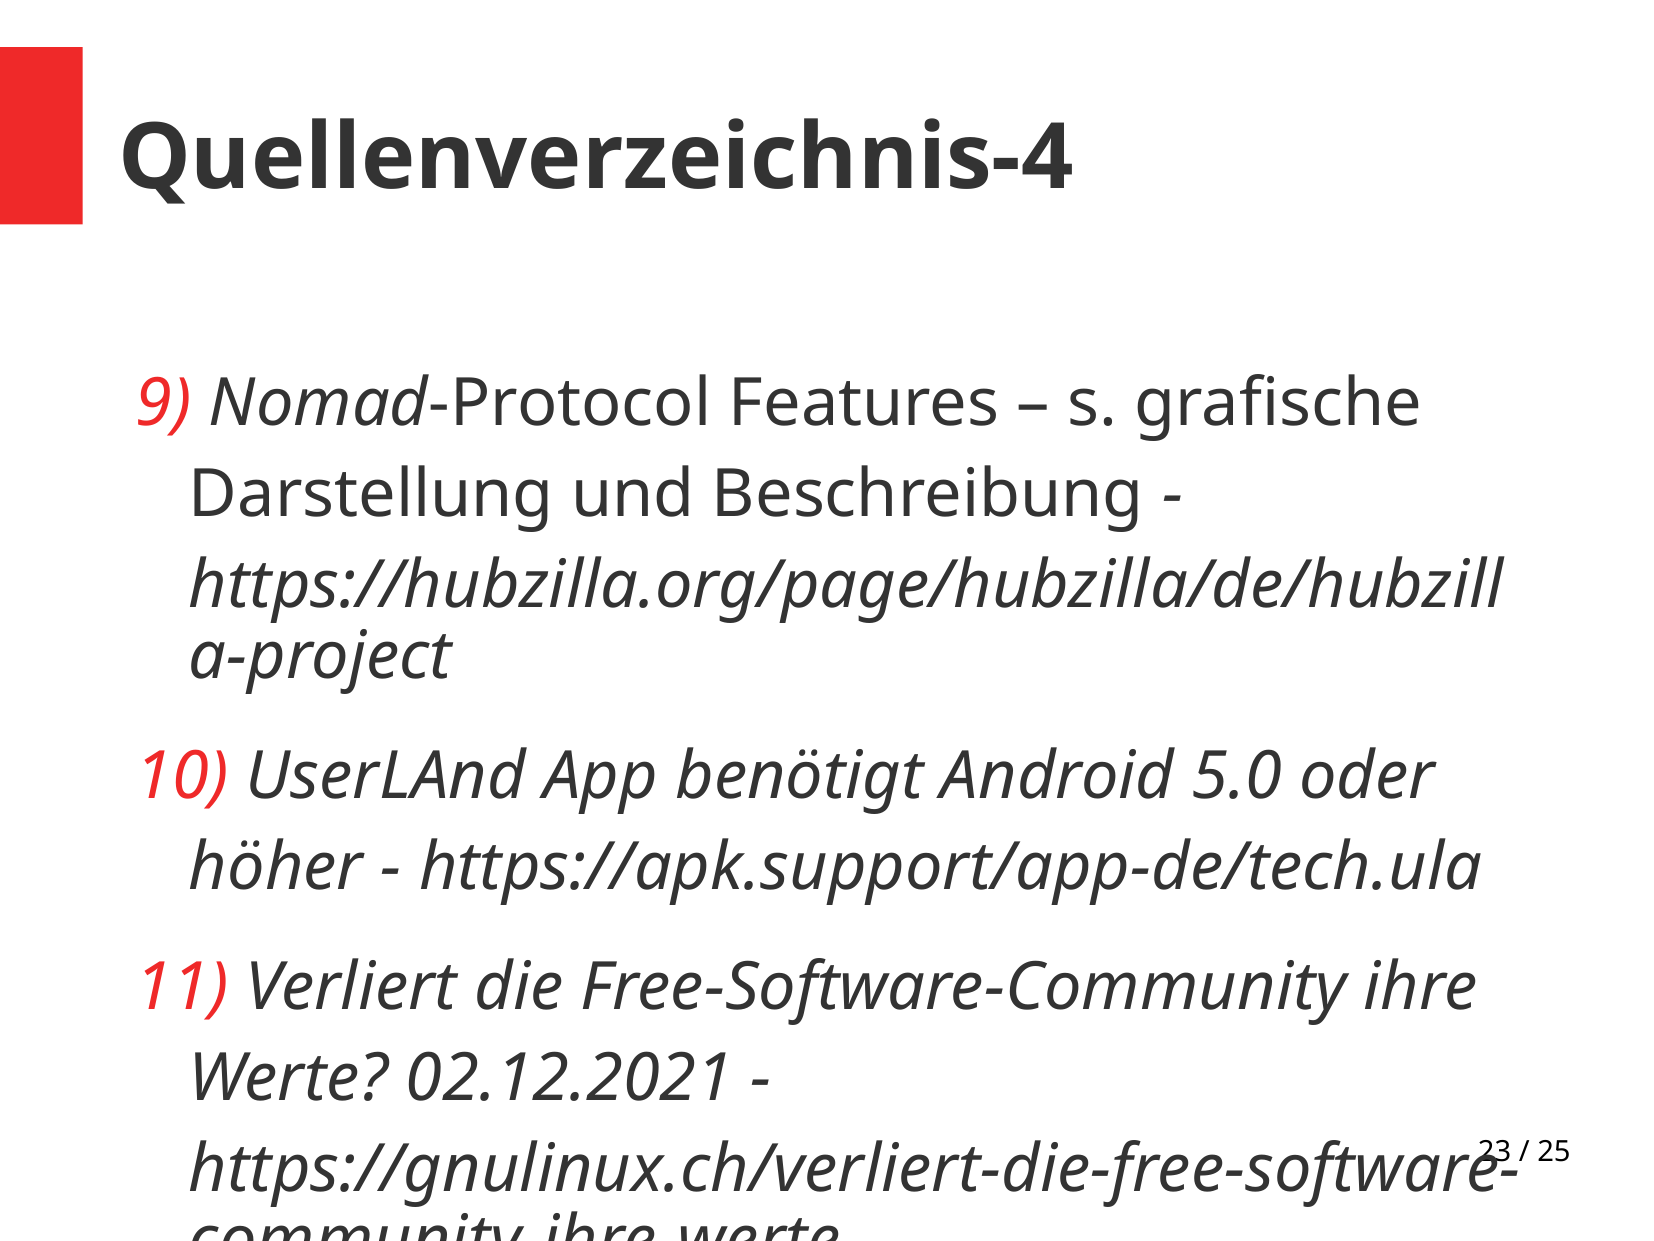

# Quellenverzeichnis-4
 Nomad-Protocol Features – s. grafische Darstellung und Beschreibung - https://hubzilla.org/page/hubzilla/de/hubzilla-project
 UserLAnd App benötigt Android 5.0 oder höher - https://apk.support/app-de/tech.ula
 Verliert die Free-Software-Community ihre Werte? 02.12.2021 - https://gnulinux.ch/verliert-die-free-software-community-ihre-werte
23